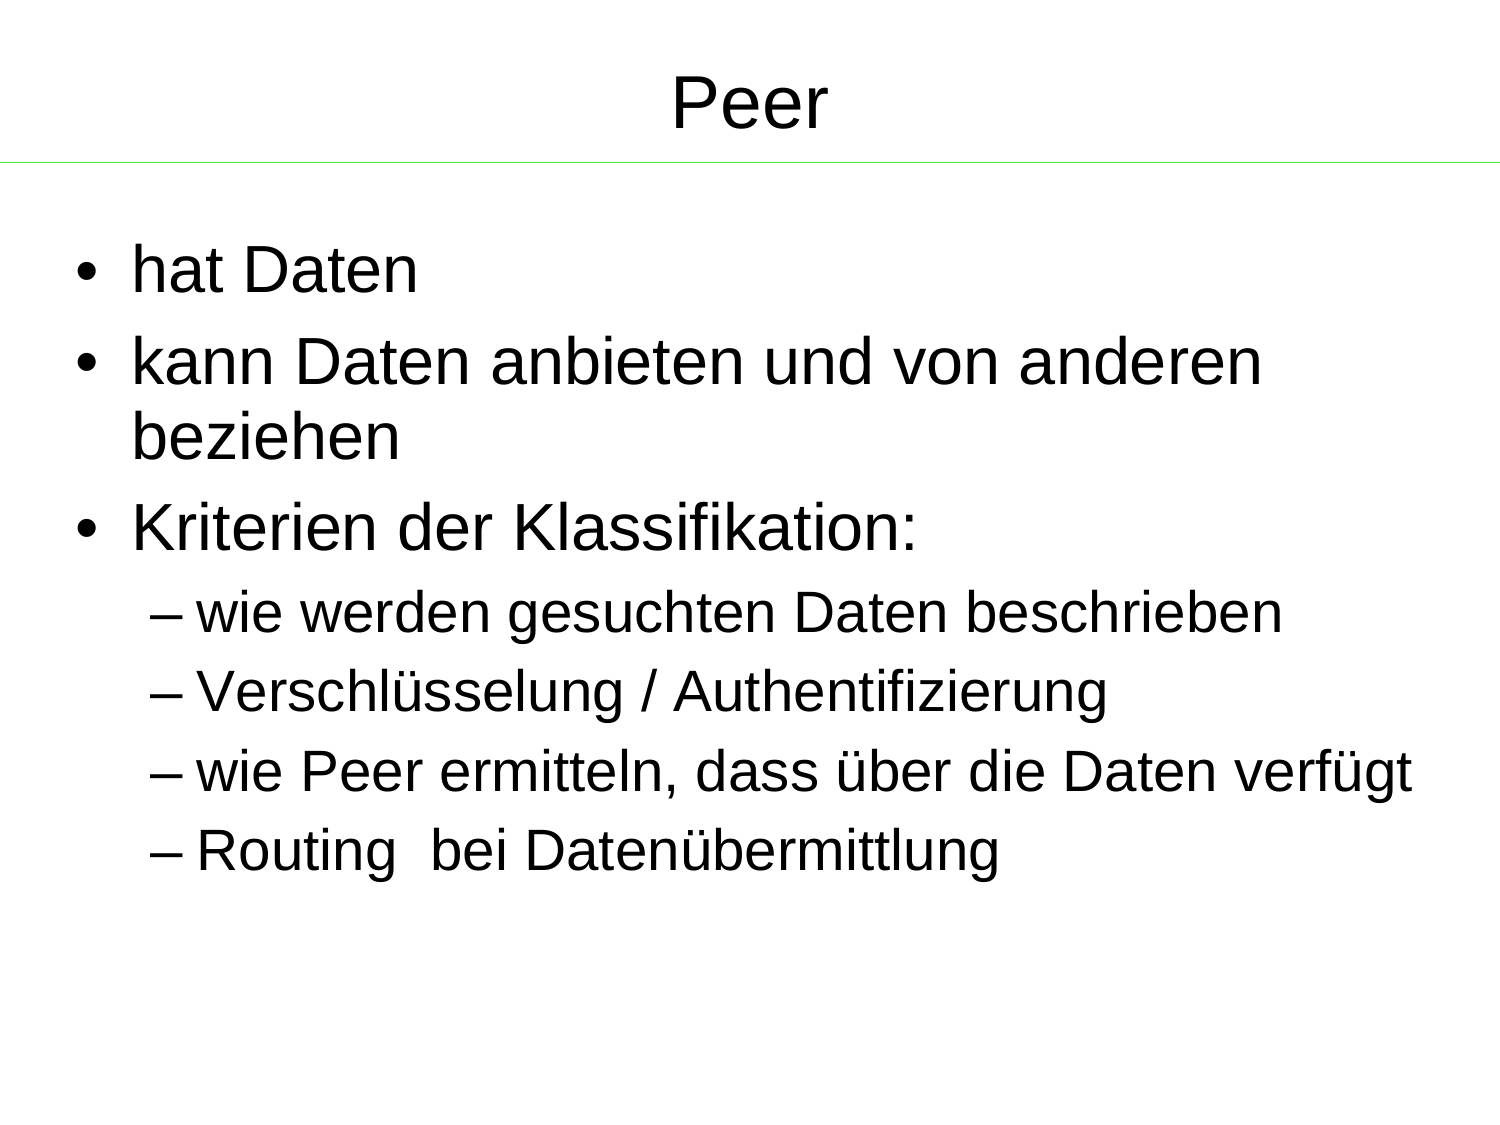

# Peer
hat Daten
kann Daten anbieten und von anderen beziehen
Kriterien der Klassifikation:
wie werden gesuchten Daten beschrieben
Verschlüsselung / Authentifizierung
wie Peer ermitteln, dass über die Daten verfügt
Routing bei Datenübermittlung